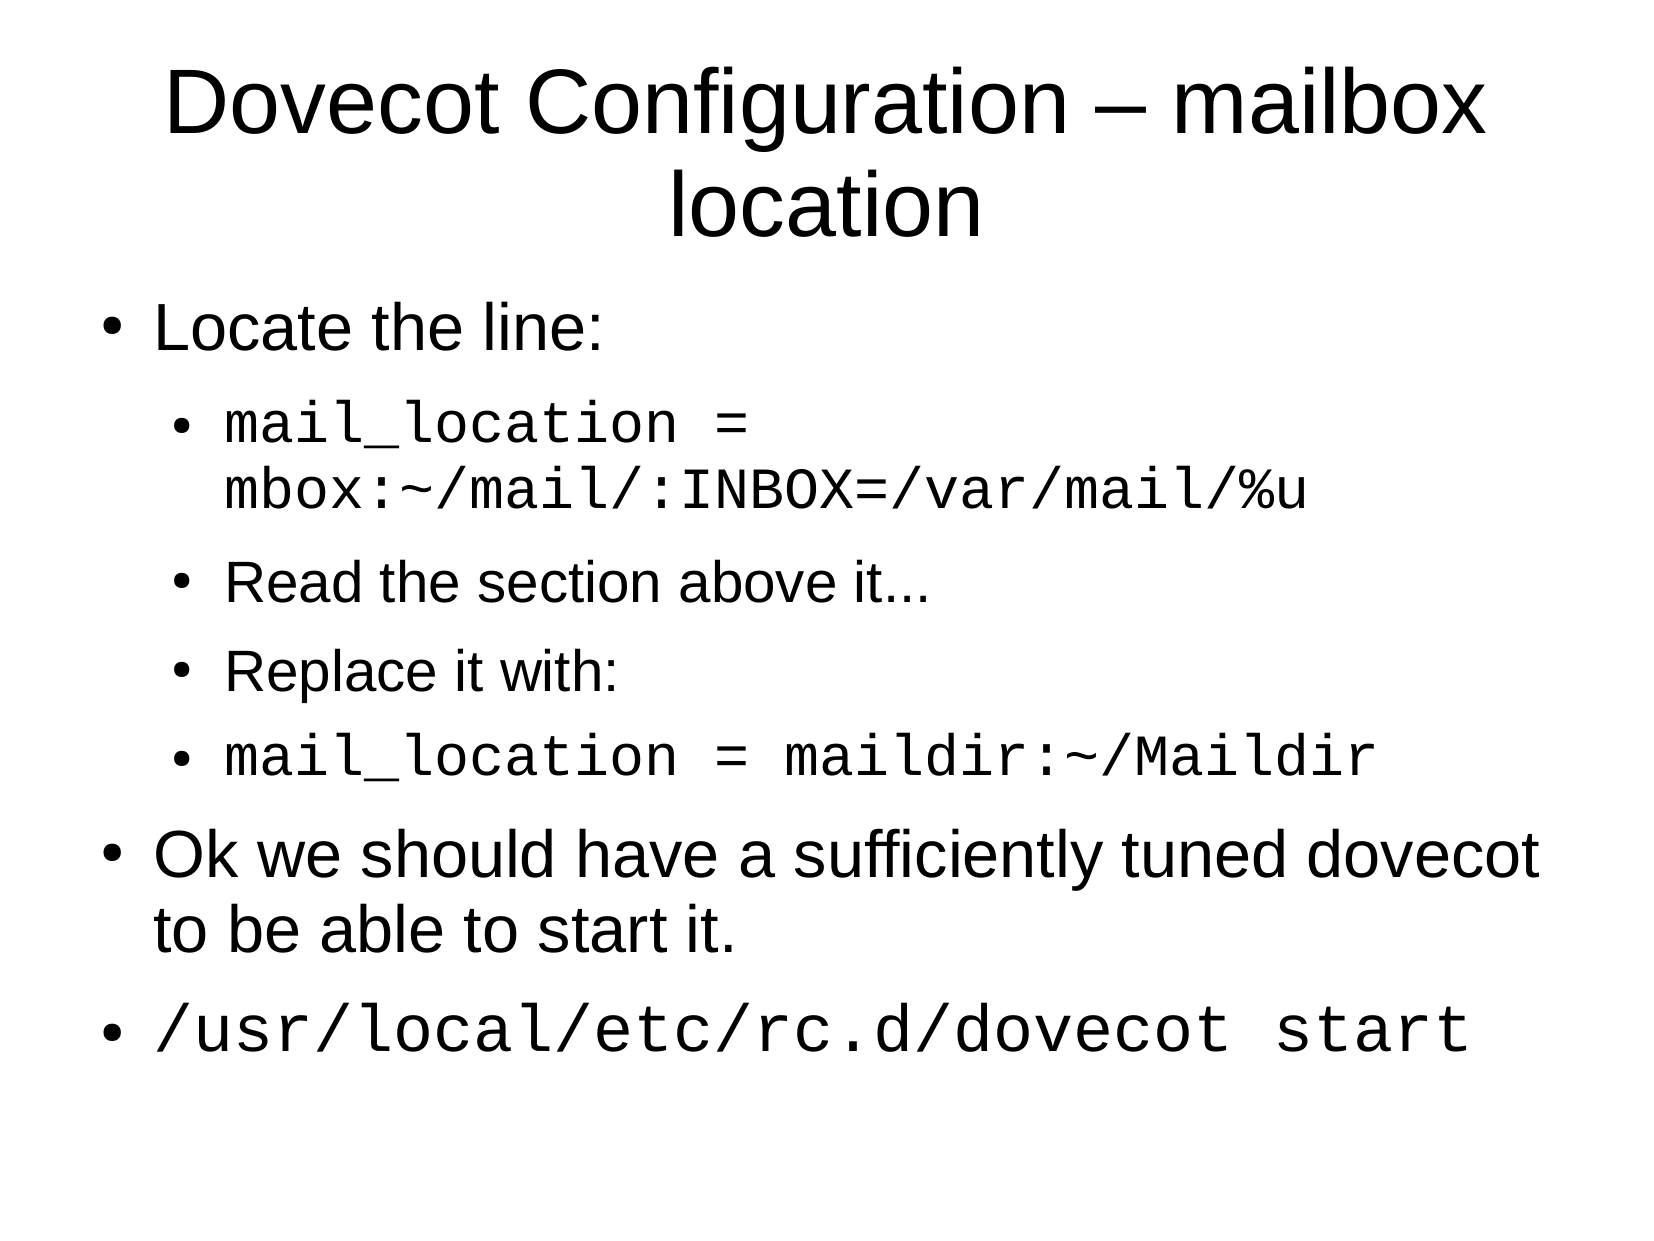

# Dovecot Configuration – mailbox location
Locate the line:
mail_location = mbox:~/mail/:INBOX=/var/mail/%u
Read the section above it...
Replace it with:
mail_location = maildir:~/Maildir
Ok we should have a sufficiently tuned dovecot to be able to start it.
/usr/local/etc/rc.d/dovecot start